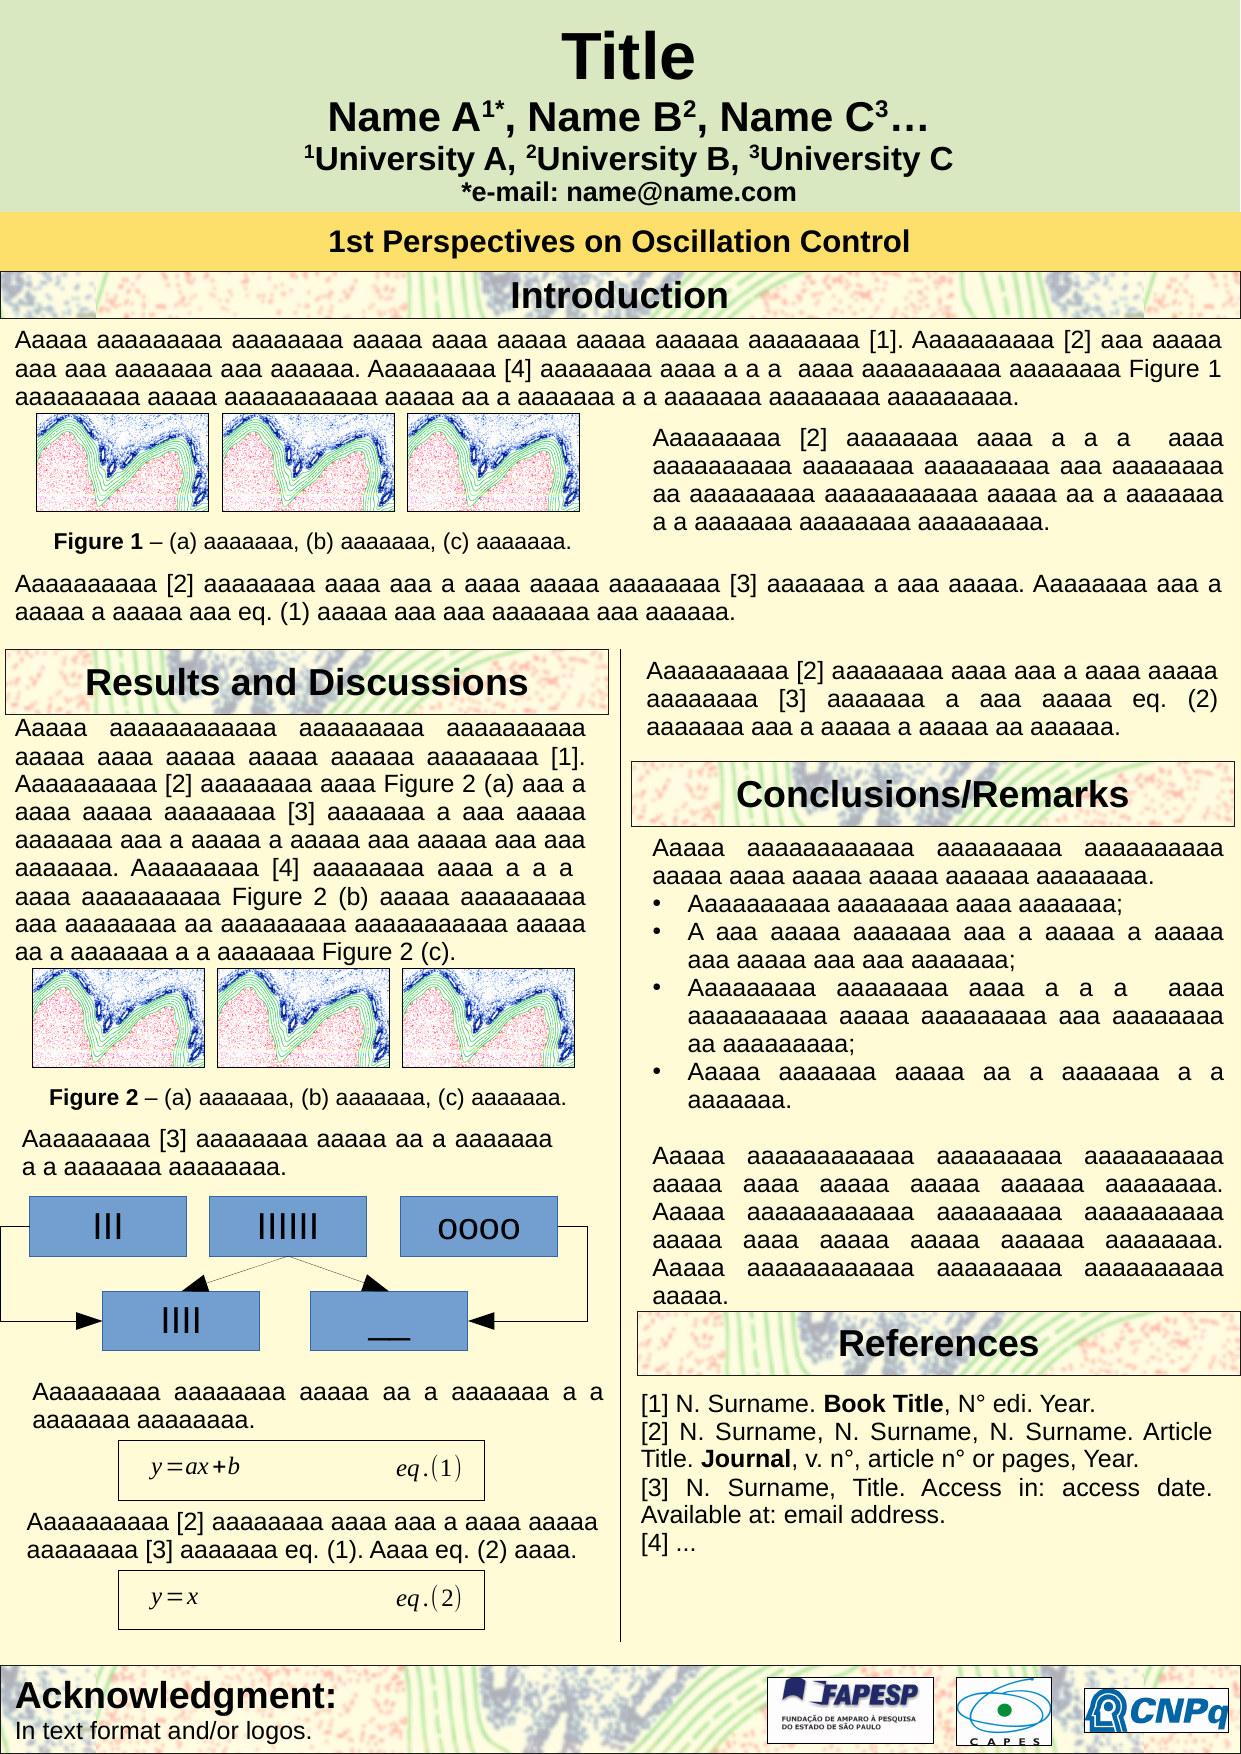

# Title Name A1*, Name B2, Name C3… 1University A, 2University B, 3University C *e-mail: name@name.com
1st Perspectives on Oscillation Control
Introduction
Aaaaa aaaaaaaaa aaaaaaaa aaaaa aaaa aaaaa aaaaa aaaaaa aaaaaaaa [1]. Aaaaaaaaaa [2] aaa aaaaa aaa aaa aaaaaaa aaa aaaaaa. Aaaaaaaaa [4] aaaaaaaa aaaa a a a aaaa aaaaaaaaaa aaaaaaaa Figure 1 aaaaaaaaa aaaaa aaaaaaaaaaa aaaaa aa a aaaaaaa a a aaaaaaa aaaaaaaa aaaaaaaaa.
Figure 1 – (a) aaaaaaa, (b) aaaaaaa, (c) aaaaaaa.
Aaaaaaaaa [2] aaaaaaaa aaaa a a a aaaa aaaaaaaaaa aaaaaaaa aaaaaaaaa aaa aaaaaaaa aa aaaaaaaaa aaaaaaaaaaa aaaaa aa a aaaaaaa a a aaaaaaa aaaaaaaa aaaaaaaaa.
Aaaaaaaaaa [2] aaaaaaaa aaaa aaa a aaaa aaaaa aaaaaaaa [3] aaaaaaa a aaa aaaaa. Aaaaaaaa aaa a aaaaa a aaaaa aaa eq. (1) aaaaa aaa aaa aaaaaaa aaa aaaaaa.
Results and Discussions
Aaaaaaaaaa [2] aaaaaaaa aaaa aaa a aaaa aaaaa aaaaaaaa [3] aaaaaaa a aaa aaaaa eq. (2) aaaaaaa aaa a aaaaa a aaaaa aa aaaaaa.
Aaaaa aaaaaaaaaaaa aaaaaaaaa aaaaaaaaaa aaaaa aaaa aaaaa aaaaa aaaaaa aaaaaaaa [1]. Aaaaaaaaaa [2] aaaaaaaa aaaa Figure 2 (a) aaa a aaaa aaaaa aaaaaaaa [3] aaaaaaa a aaa aaaaa aaaaaaa aaa a aaaaa a aaaaa aaa aaaaa aaa aaa aaaaaaa. Aaaaaaaaa [4] aaaaaaaa aaaa a a a aaaa aaaaaaaaaa Figure 2 (b) aaaaa aaaaaaaaa aaa aaaaaaaa aa aaaaaaaaa aaaaaaaaaaa aaaaa aa a aaaaaaa a a aaaaaaa Figure 2 (c).
Conclusions/Remarks
Aaaaa aaaaaaaaaaaa aaaaaaaaa aaaaaaaaaa aaaaa aaaa aaaaa aaaaa aaaaaa aaaaaaaa.
Aaaaaaaaaa aaaaaaaa aaaa aaaaaaa;
A aaa aaaaa aaaaaaa aaa a aaaaa a aaaaa aaa aaaaa aaa aaa aaaaaaa;
Aaaaaaaaa aaaaaaaa aaaa a a a aaaa aaaaaaaaaa aaaaa aaaaaaaaa aaa aaaaaaaa aa aaaaaaaaa;
Aaaaa aaaaaaa aaaaa aa a aaaaaaa a a aaaaaaa.
Aaaaa aaaaaaaaaaaa aaaaaaaaa aaaaaaaaaa aaaaa aaaa aaaaa aaaaa aaaaaa aaaaaaaa. Aaaaa aaaaaaaaaaaa aaaaaaaaa aaaaaaaaaa aaaaa aaaa aaaaa aaaaa aaaaaa aaaaaaaa. Aaaaa aaaaaaaaaaaa aaaaaaaaa aaaaaaaaaa aaaaa.
Figure 2 – (a) aaaaaaa, (b) aaaaaaa, (c) aaaaaaa.
Aaaaaaaaa [3] aaaaaaaa aaaaa aa a aaaaaaa a a aaaaaaa aaaaaaaa.
III
IIIIII
oooo
IIII
__
References
Aaaaaaaaa aaaaaaaa aaaaa aa a aaaaaaa a a aaaaaaa aaaaaaaa.
[1] N. Surname. Book Title, N° edi. Year.
[2] N. Surname, N. Surname, N. Surname. Article Title. Journal, v. n°, article n° or pages, Year.
[3] N. Surname, Title. Access in: access date. Available at: email address.
[4] ...
Aaaaaaaaaa [2] aaaaaaaa aaaa aaa a aaaa aaaaa aaaaaaaa [3] aaaaaaa eq. (1). Aaaa eq. (2) aaaa.
Acknowledgment:
In text format and/or logos.